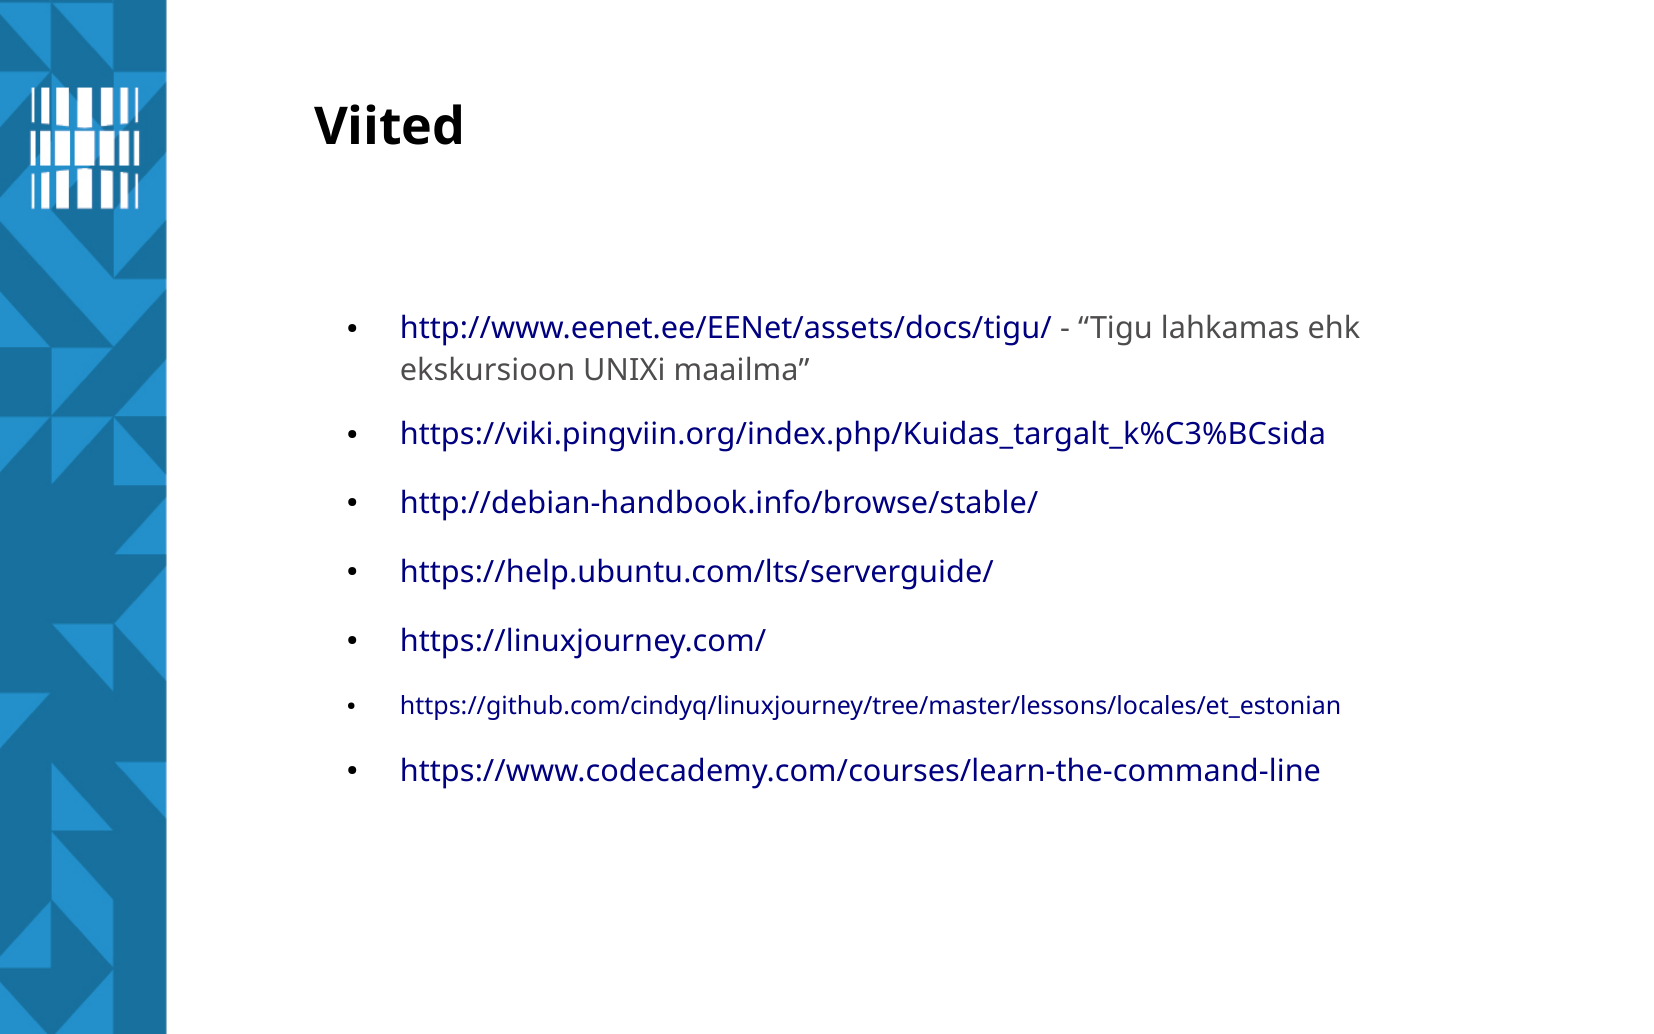

# Viited
http://www.eenet.ee/EENet/assets/docs/tigu/ - “Tigu lahkamas ehk ekskursioon UNIXi maailma”
https://viki.pingviin.org/index.php/Kuidas_targalt_k%C3%BCsida
http://debian-handbook.info/browse/stable/
https://help.ubuntu.com/lts/serverguide/
https://linuxjourney.com/
https://github.com/cindyq/linuxjourney/tree/master/lessons/locales/et_estonian
https://www.codecademy.com/courses/learn-the-command-line